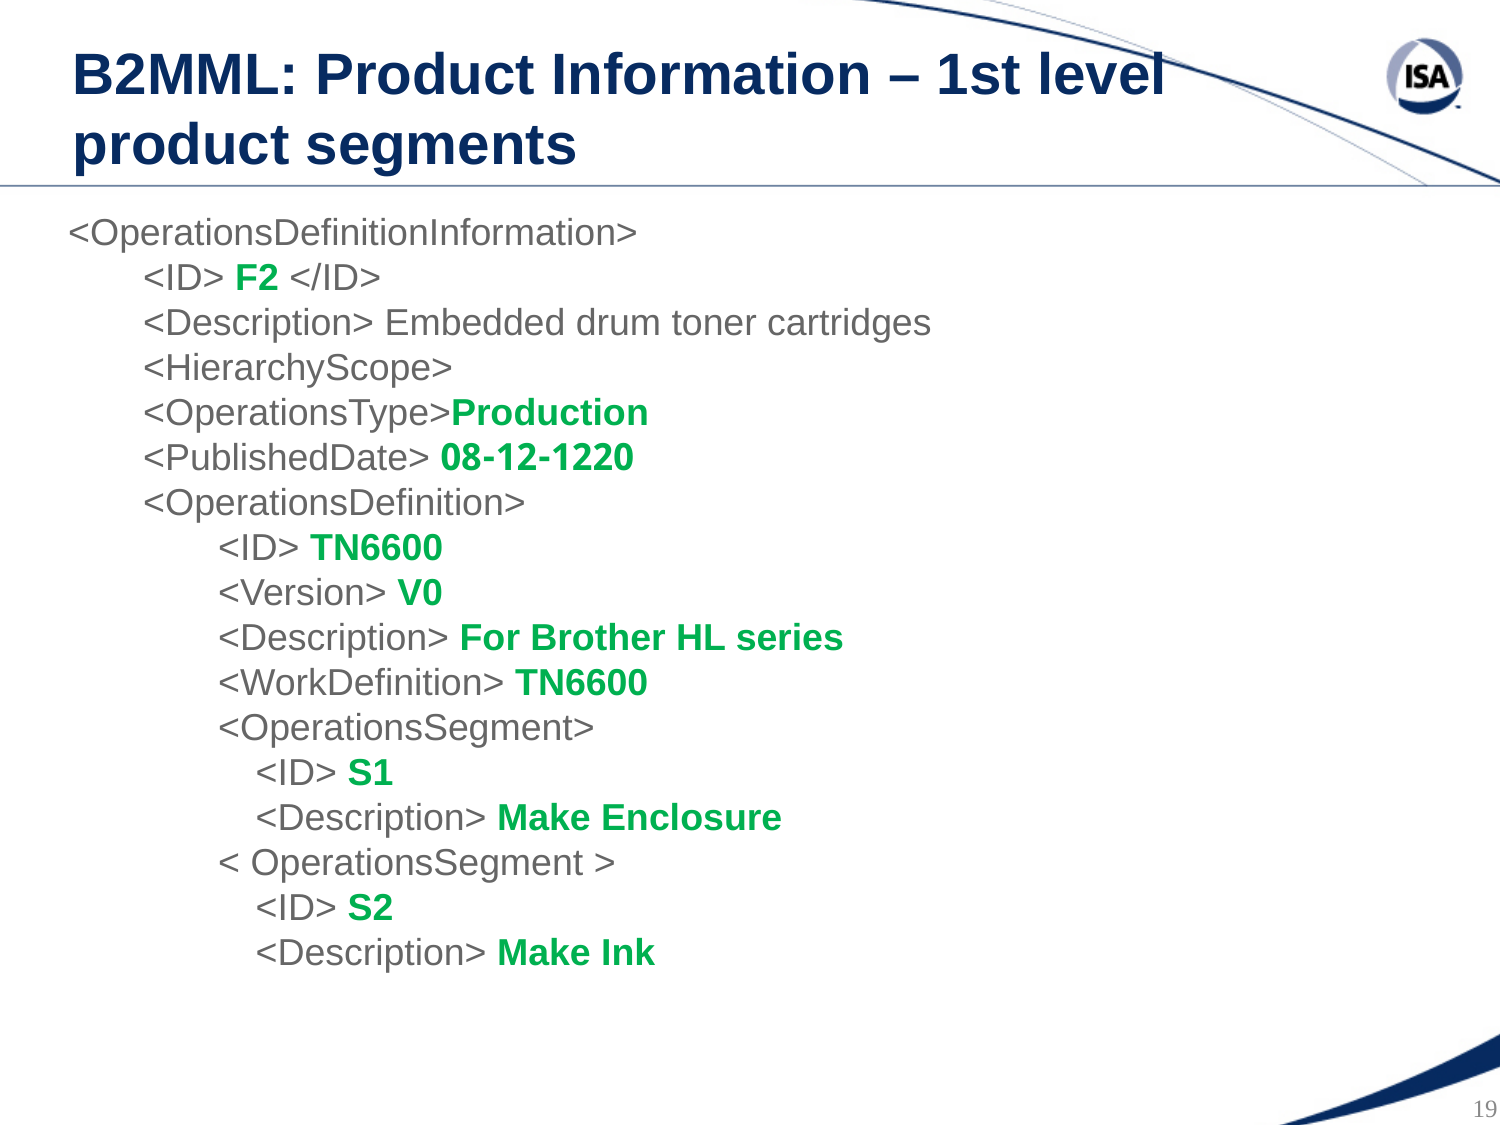

# B2MML: Product Information – 1st level product segments
<OperationsDefinitionInformation>
<ID> F2 </ID>
<Description> Embedded drum toner cartridges
<HierarchyScope>
<OperationsType>Production
<PublishedDate> ‏2012-‏12‏-08‏
<OperationsDefinition>
<ID> TN6600
<Version> V0
<Description> For Brother HL series
<WorkDefinition> TN6600
<OperationsSegment>
	<ID> S1
	<Description> Make Enclosure
< OperationsSegment >
	<ID> S2
	<Description> Make Ink